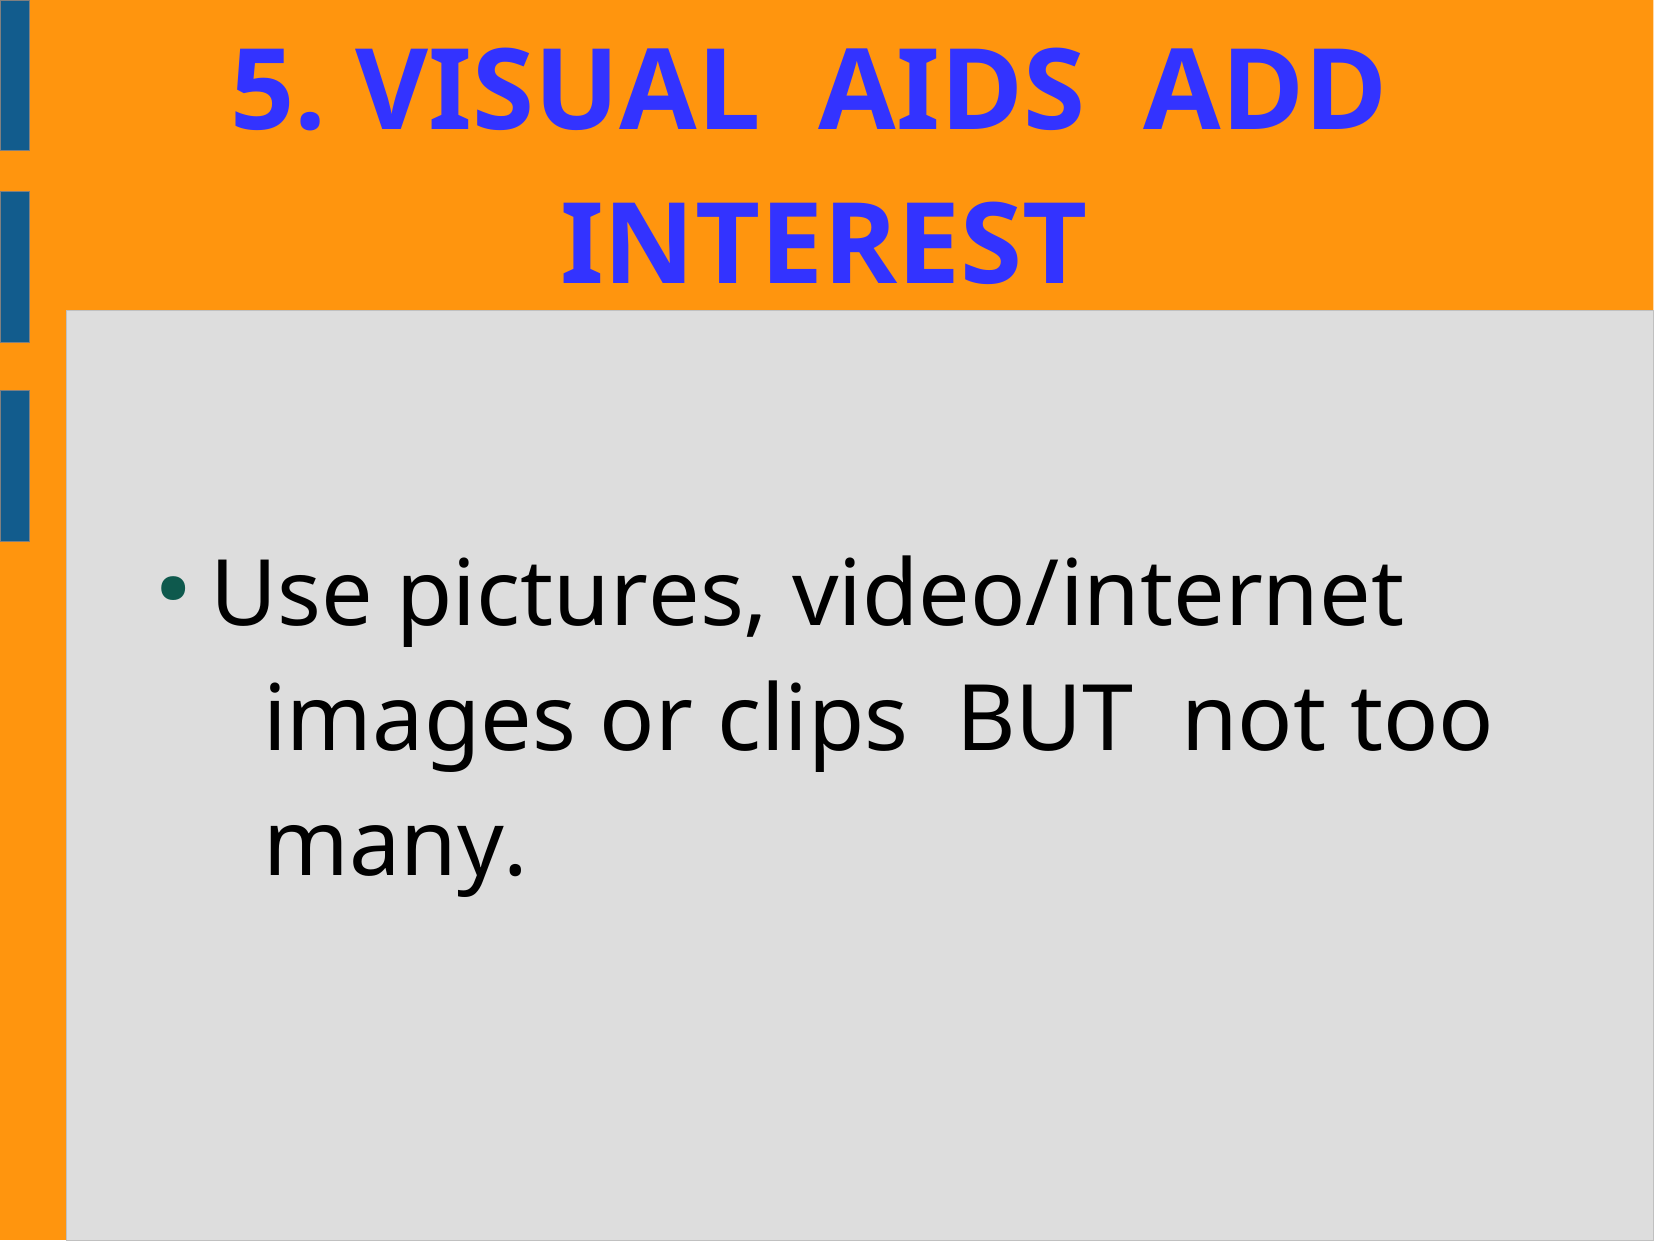

# 5. VISUAL AIDS ADD INTEREST
Use pictures, video/internet images or clips BUT not too many.